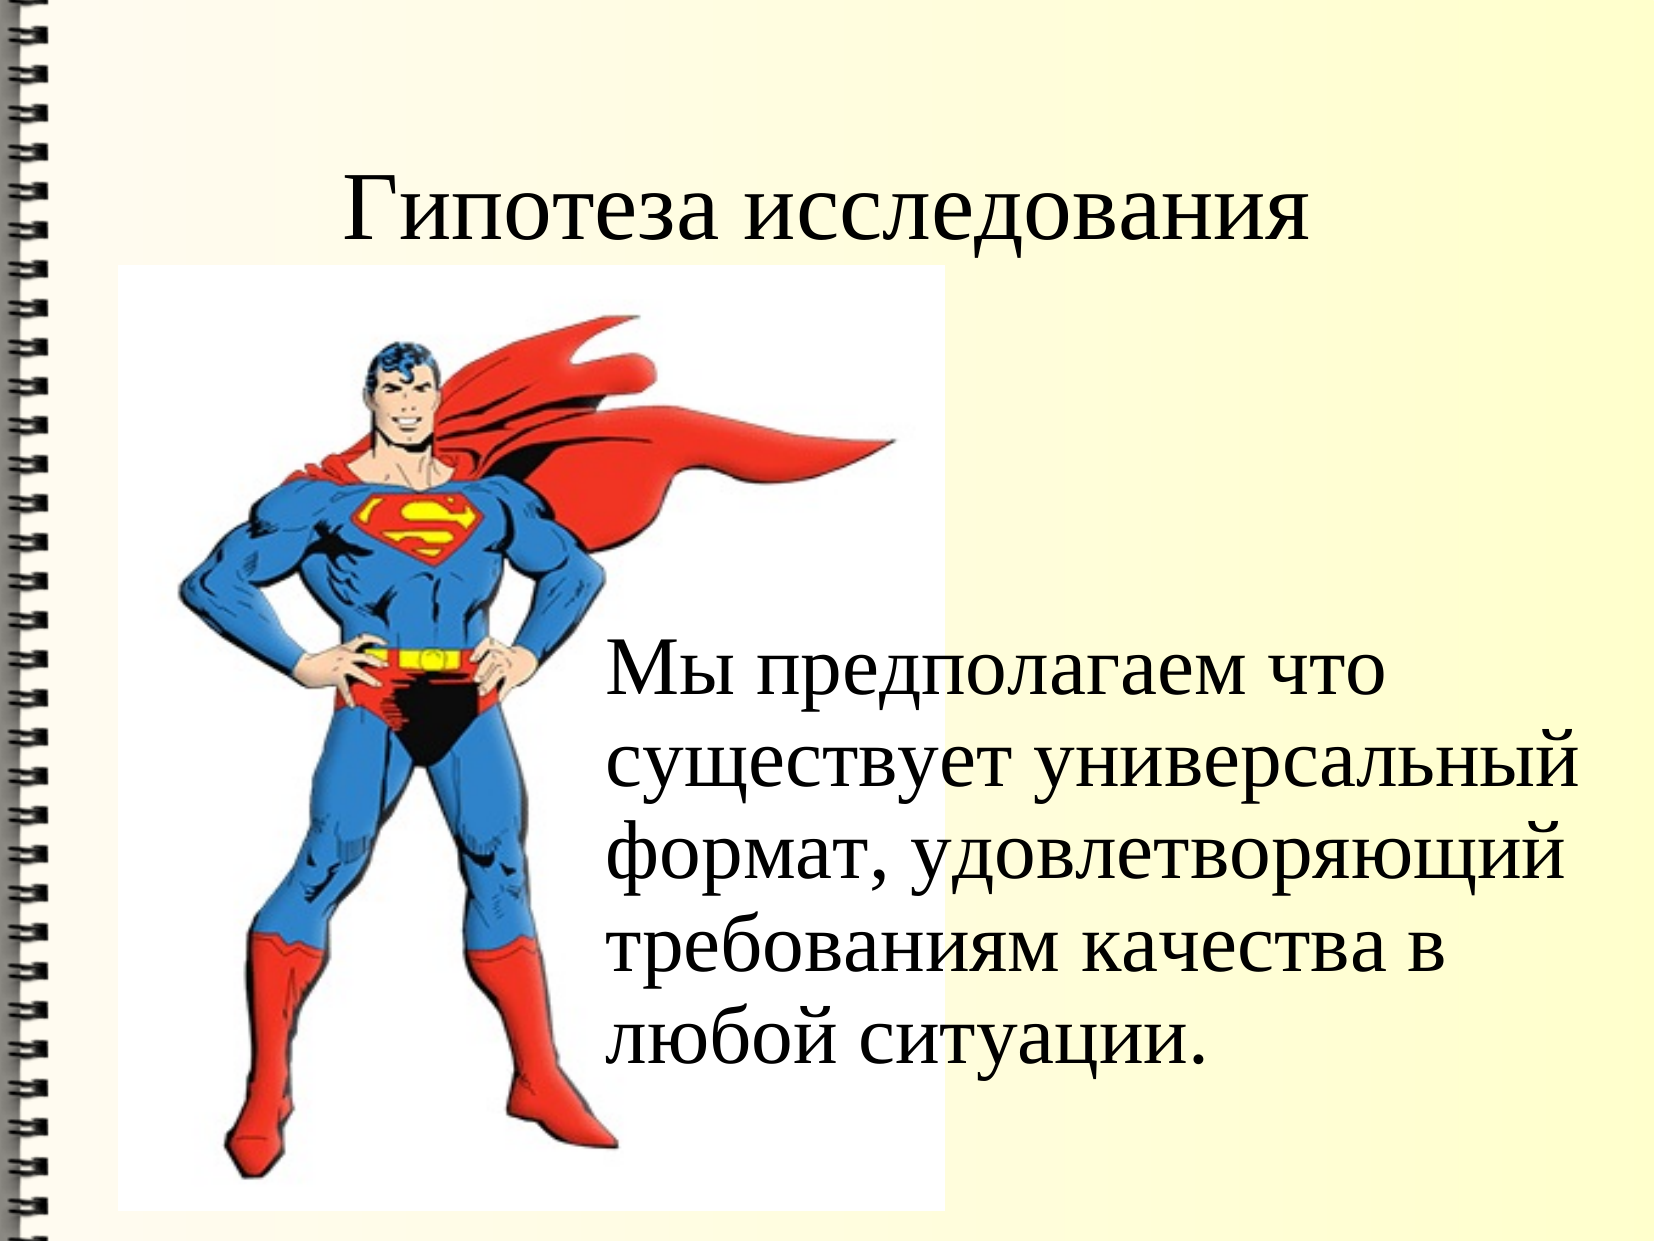

# Гипотеза исследования
Мы предполагаем что существует универсальный формат, удовлетворяющий требованиям качества в любой ситуации.